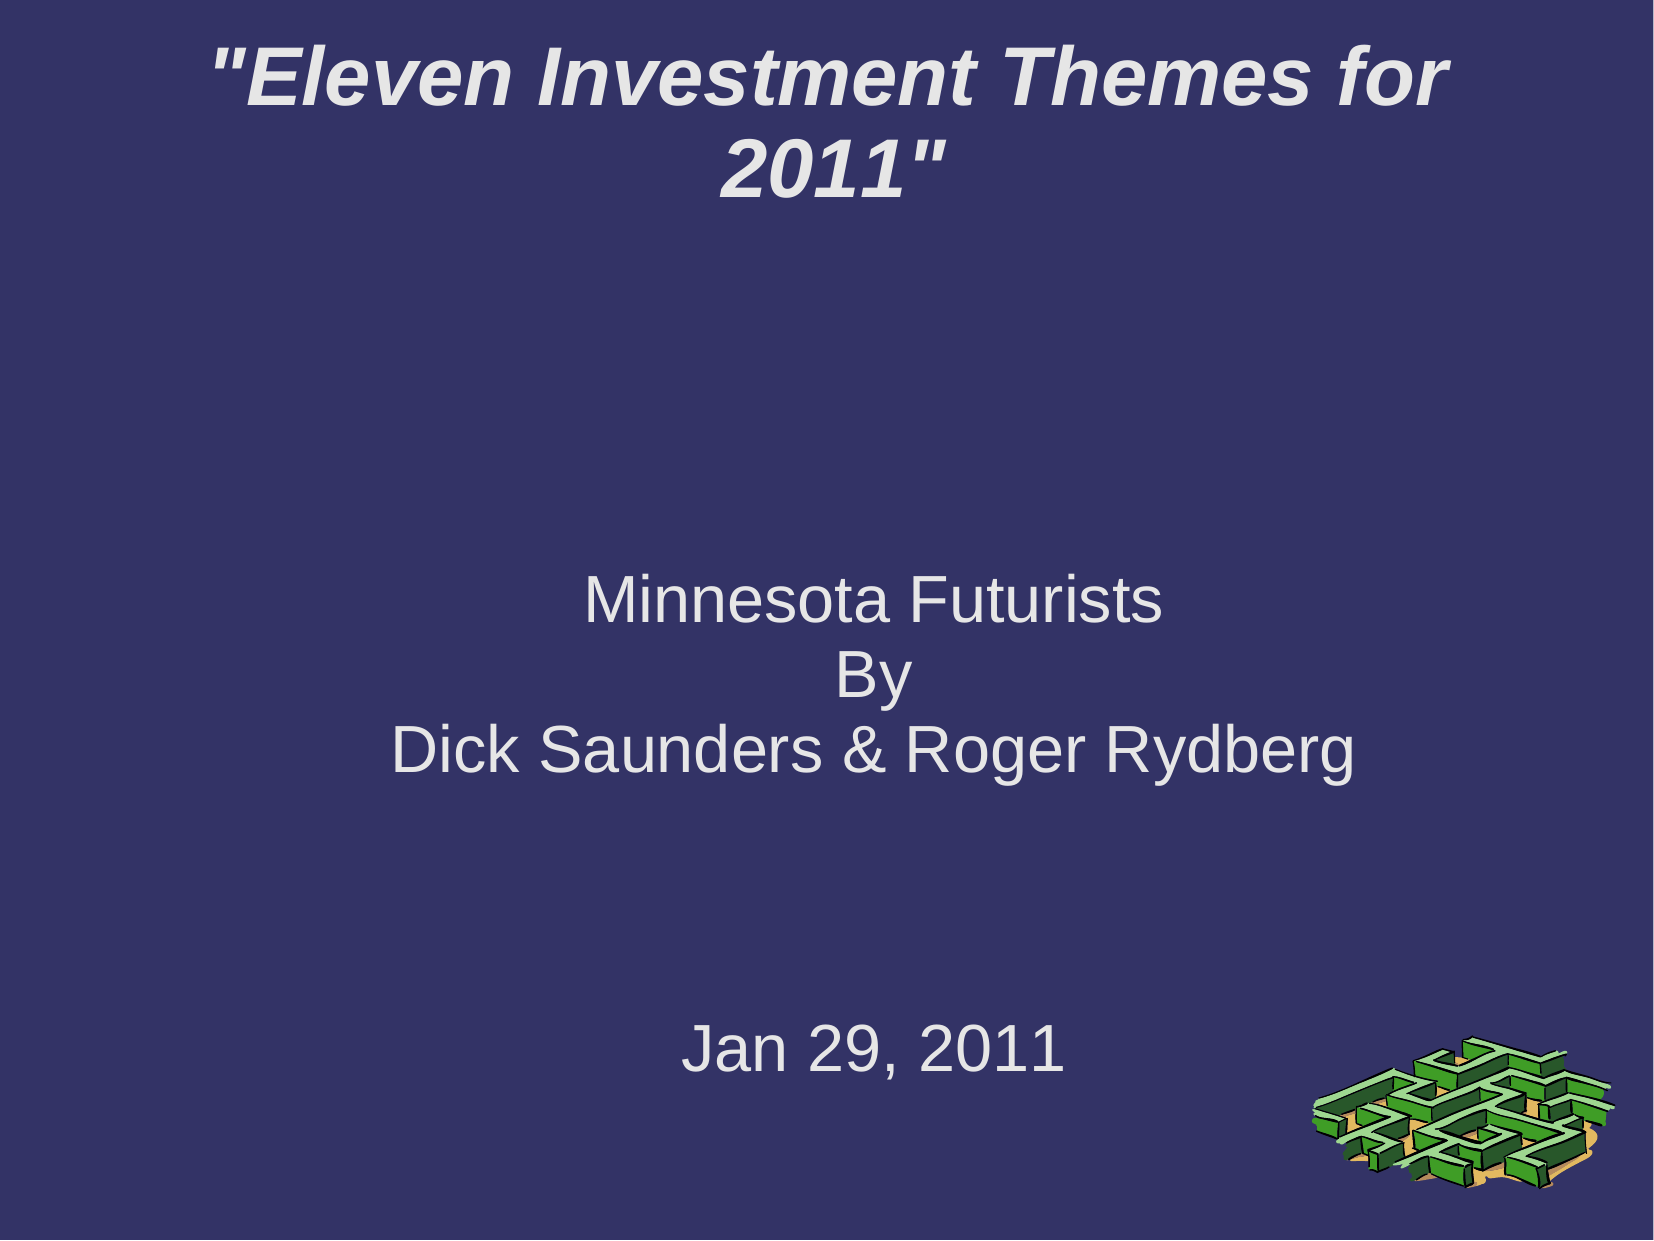

# "Eleven Investment Themes for 2011"
Minnesota Futurists
By
Dick Saunders & Roger Rydberg
Jan 29, 2011